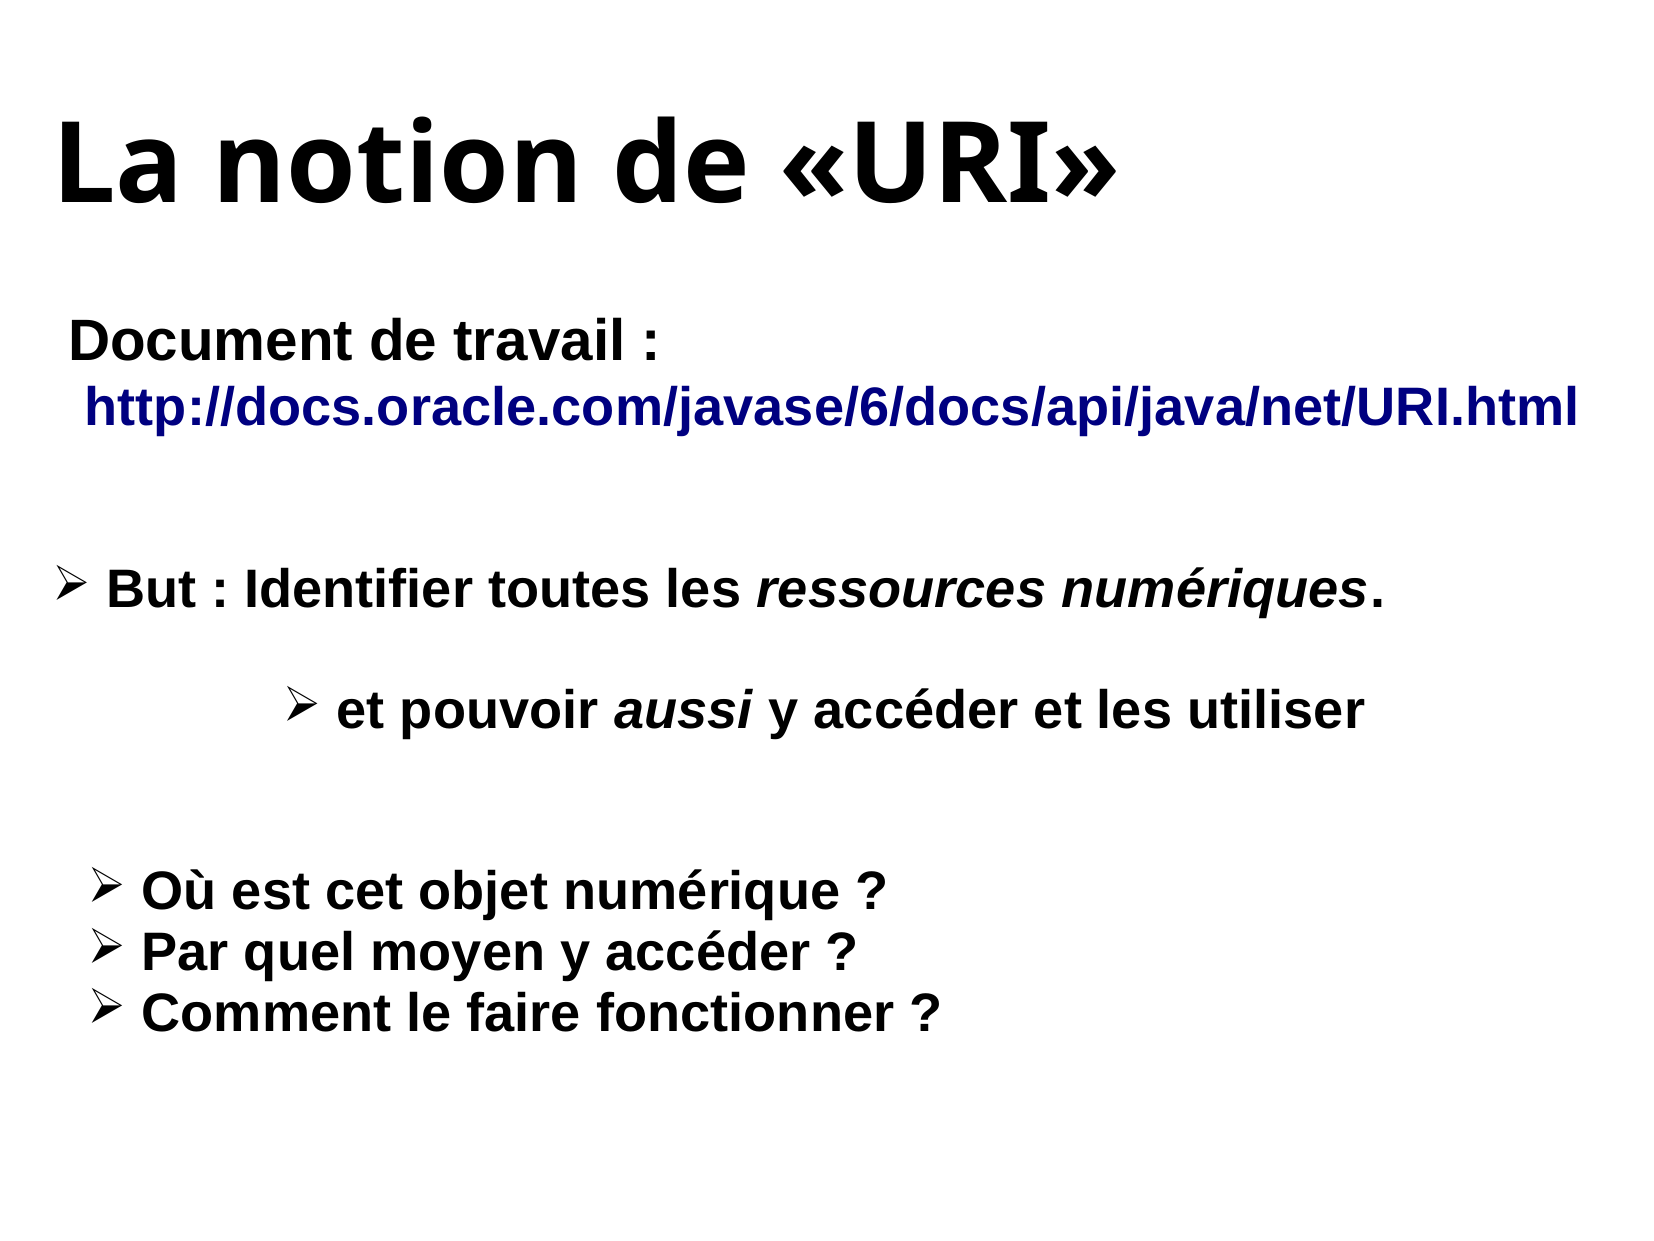

La notion de «URI»
 Document de travail :
 http://docs.oracle.com/javase/6/docs/api/java/net/URI.html
 But : Identifier toutes les ressources numériques.
 et pouvoir aussi y accéder et les utiliser
 Où est cet objet numérique ?
 Par quel moyen y accéder ?
 Comment le faire fonctionner ?